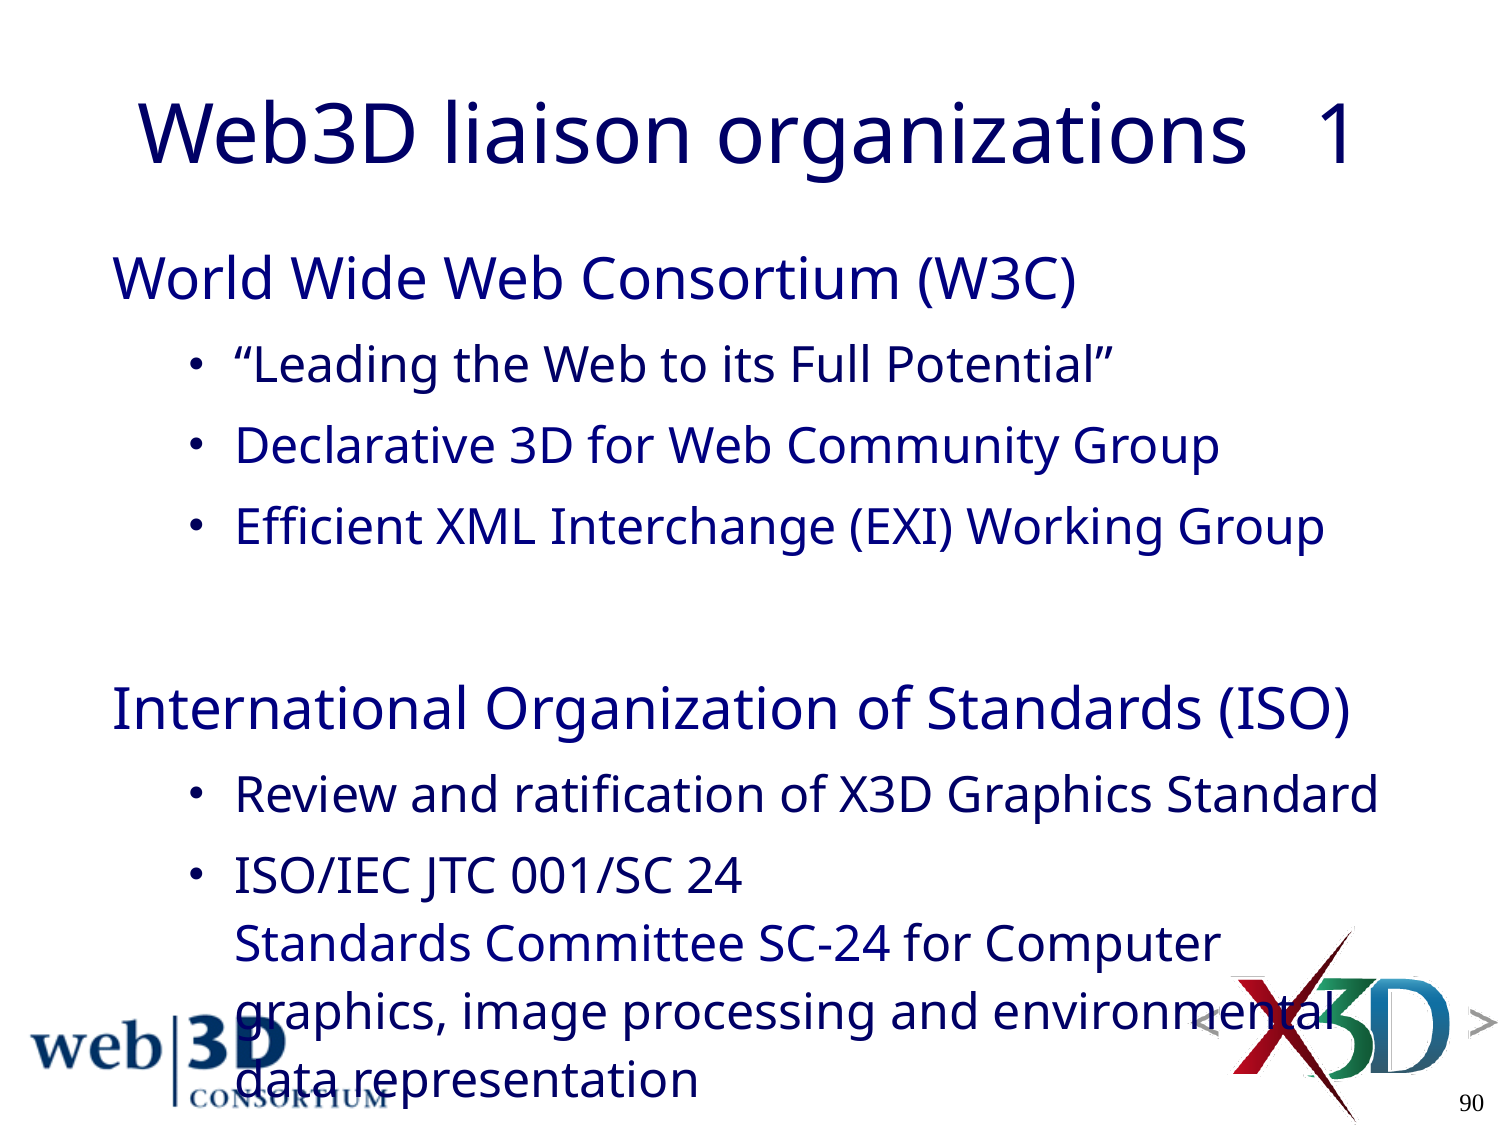

# Web3D liaison organizations 1
World Wide Web Consortium (W3C)
“Leading the Web to its Full Potential”
Declarative 3D for Web Community Group
Efficient XML Interchange (EXI) Working Group
International Organization of Standards (ISO)
Review and ratification of X3D Graphics Standard
ISO/IEC JTC 001/SC 24 Standards Committee SC-24 for Computer graphics, image processing and environmental data representation